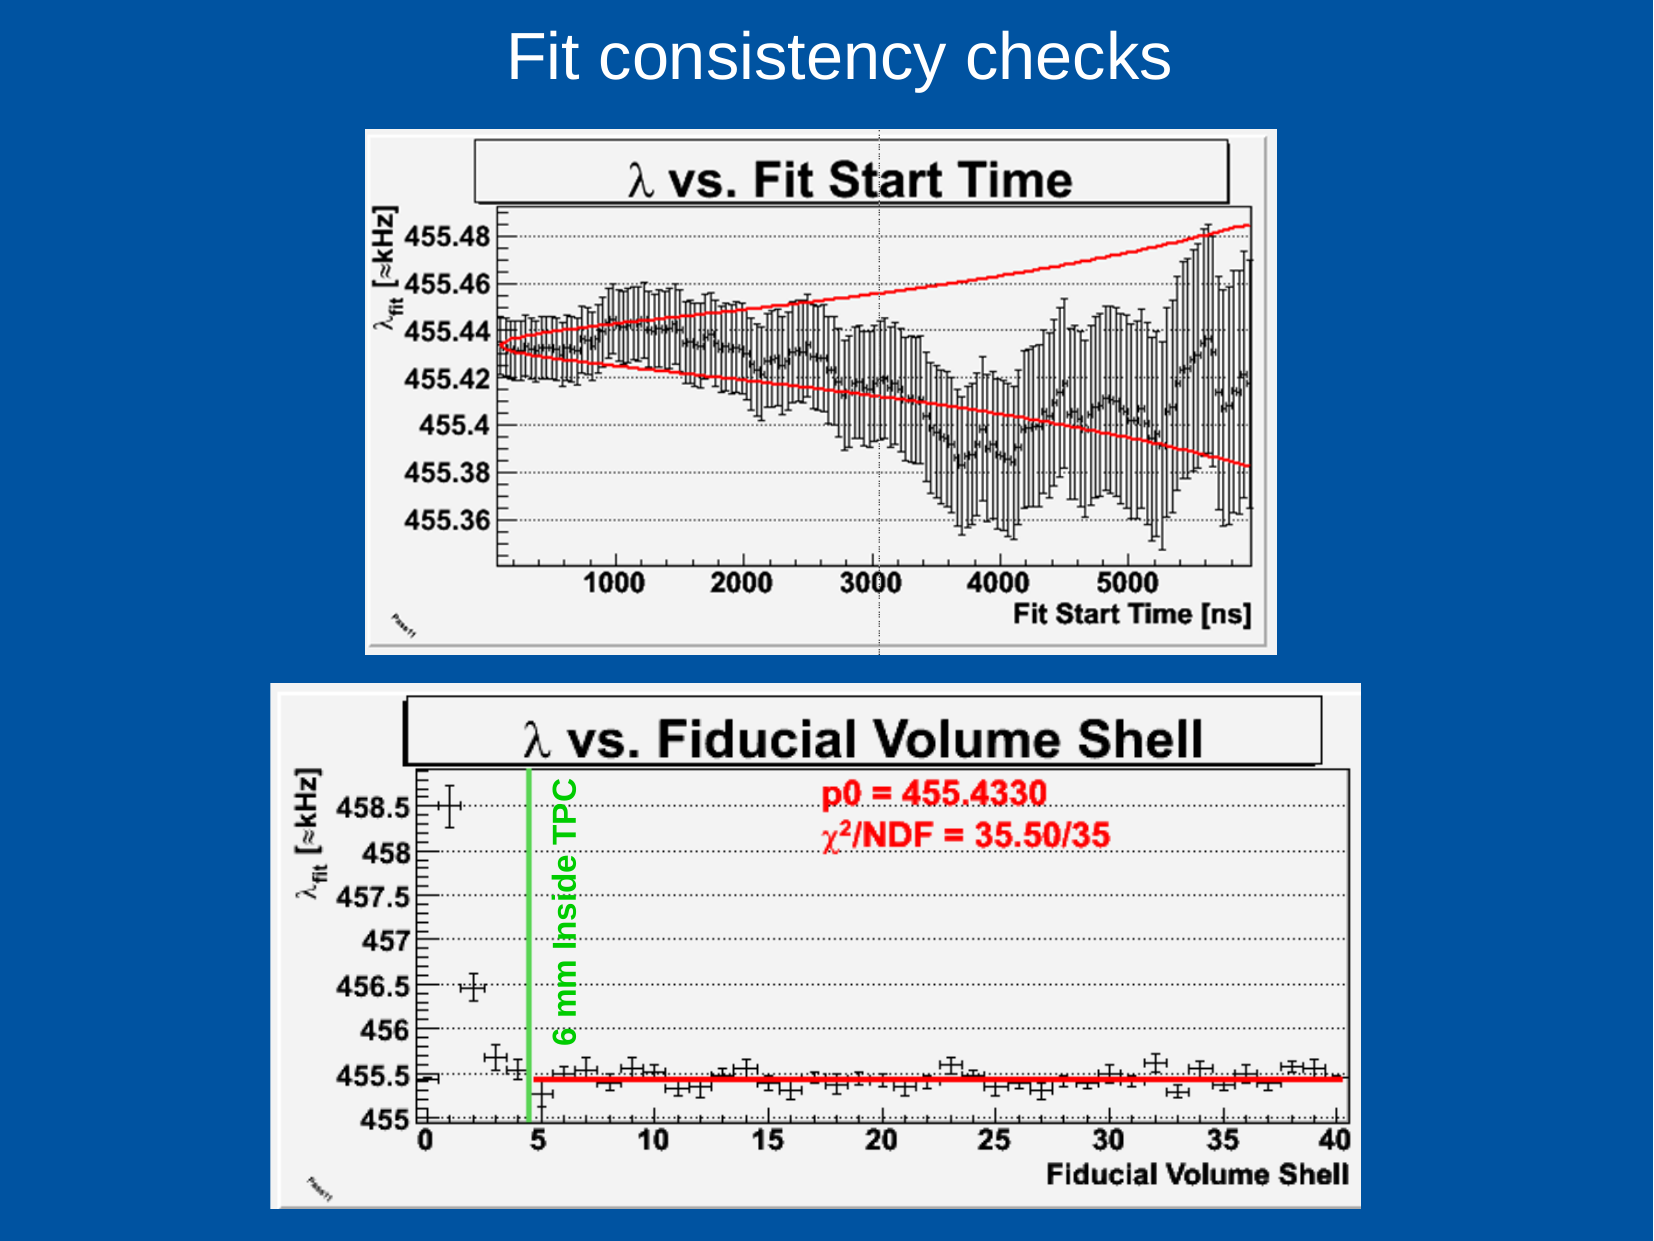

Fit consistency checks
6 mm Inside TPC